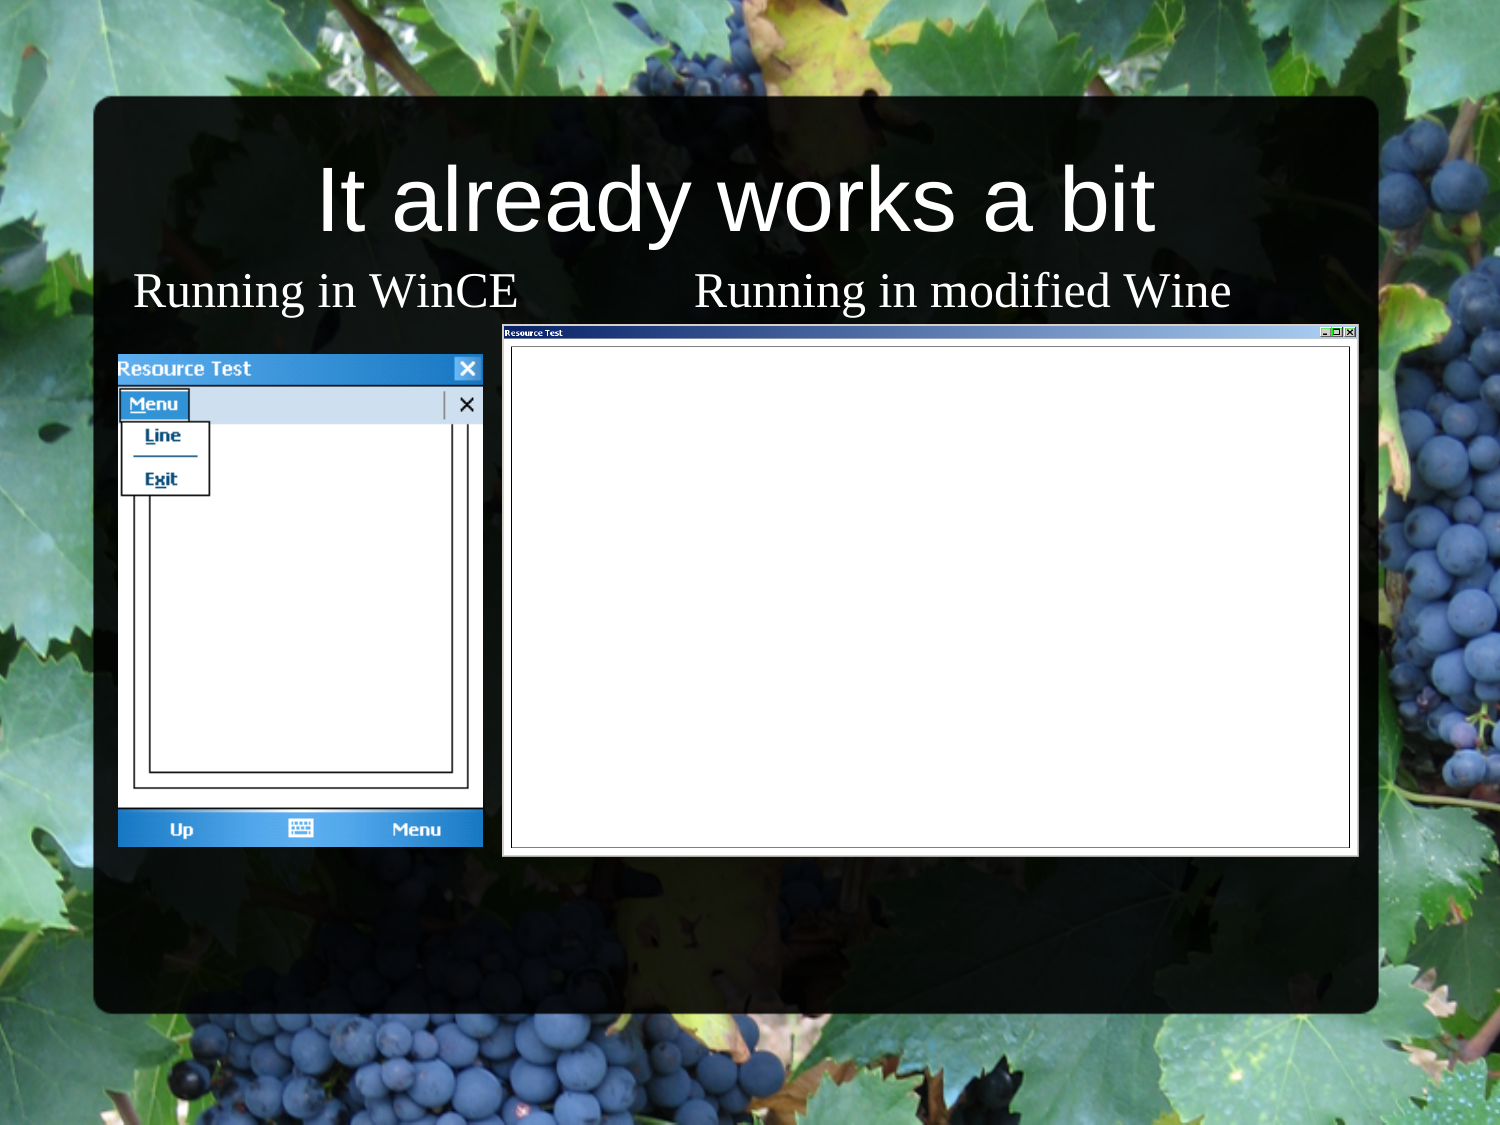

# It already works a bit
Running in WinCE
Running in modified Wine